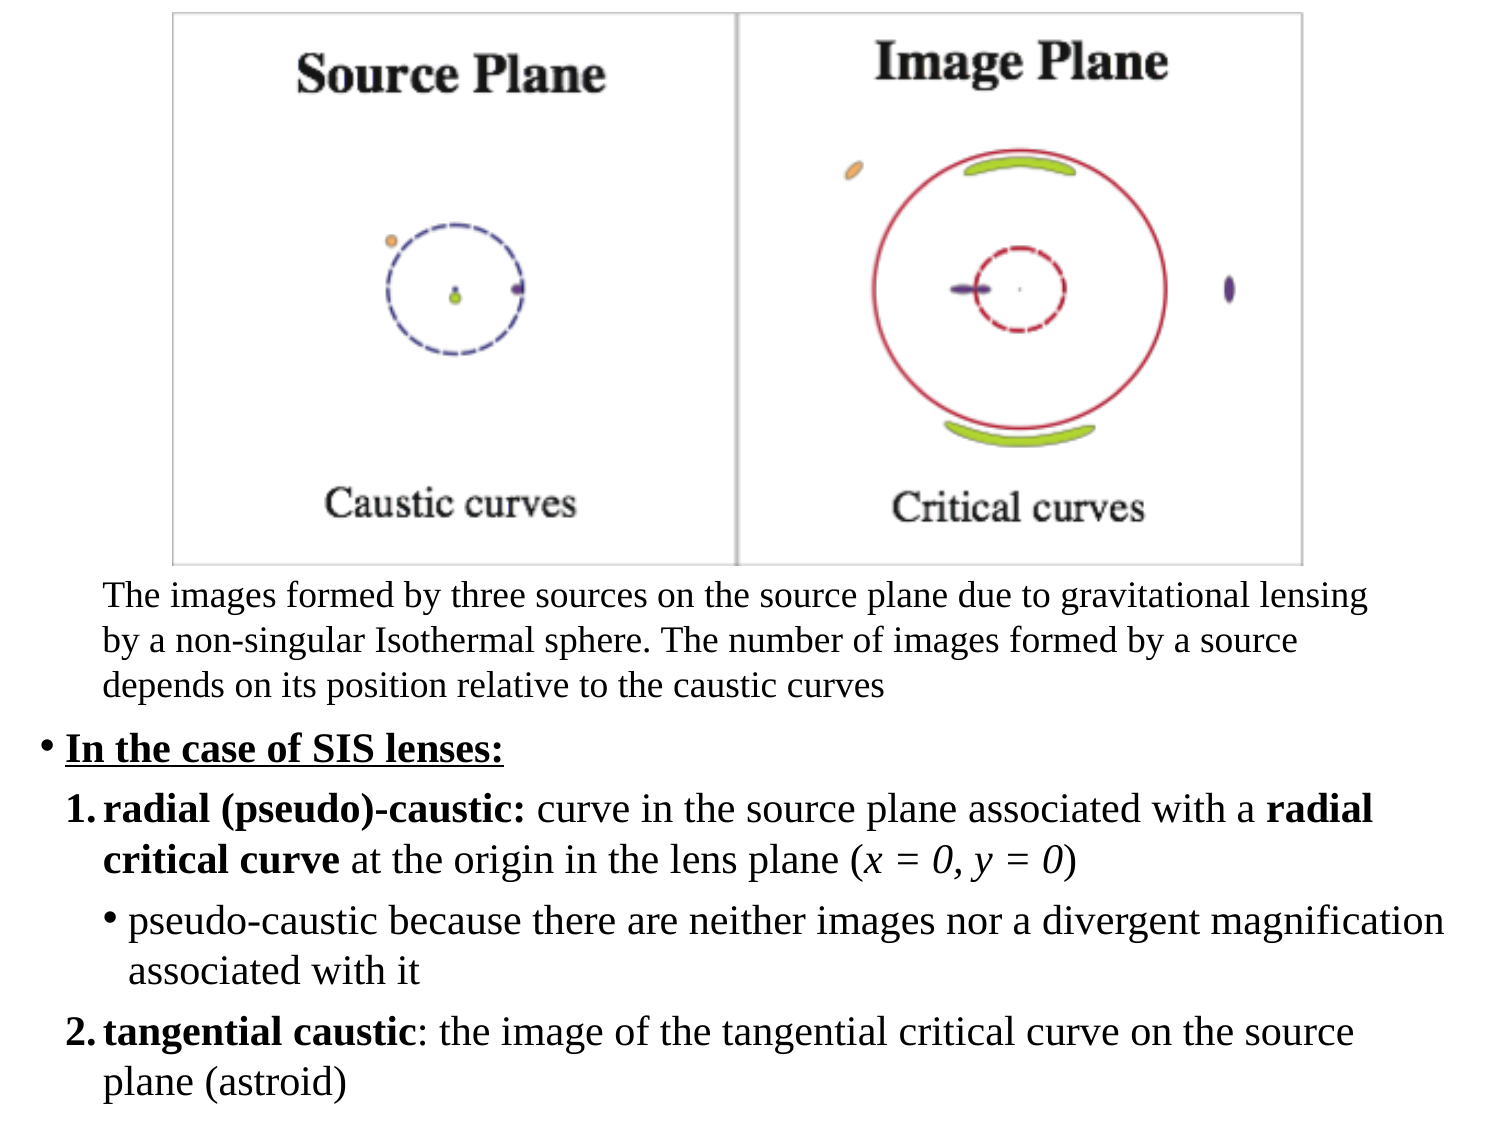

The images formed by three sources on the source plane due to gravitational lensing by a non-singular Isothermal sphere. The number of images formed by a source depends on its position relative to the caustic curves
In the case of SIS lenses:
radial (pseudo)-caustic: curve in the source plane associated with a radial critical curve at the origin in the lens plane (x = 0, y = 0)
pseudo-caustic because there are neither images nor a divergent magnification associated with it
tangential caustic: the image of the tangential critical curve on the source plane (astroid)